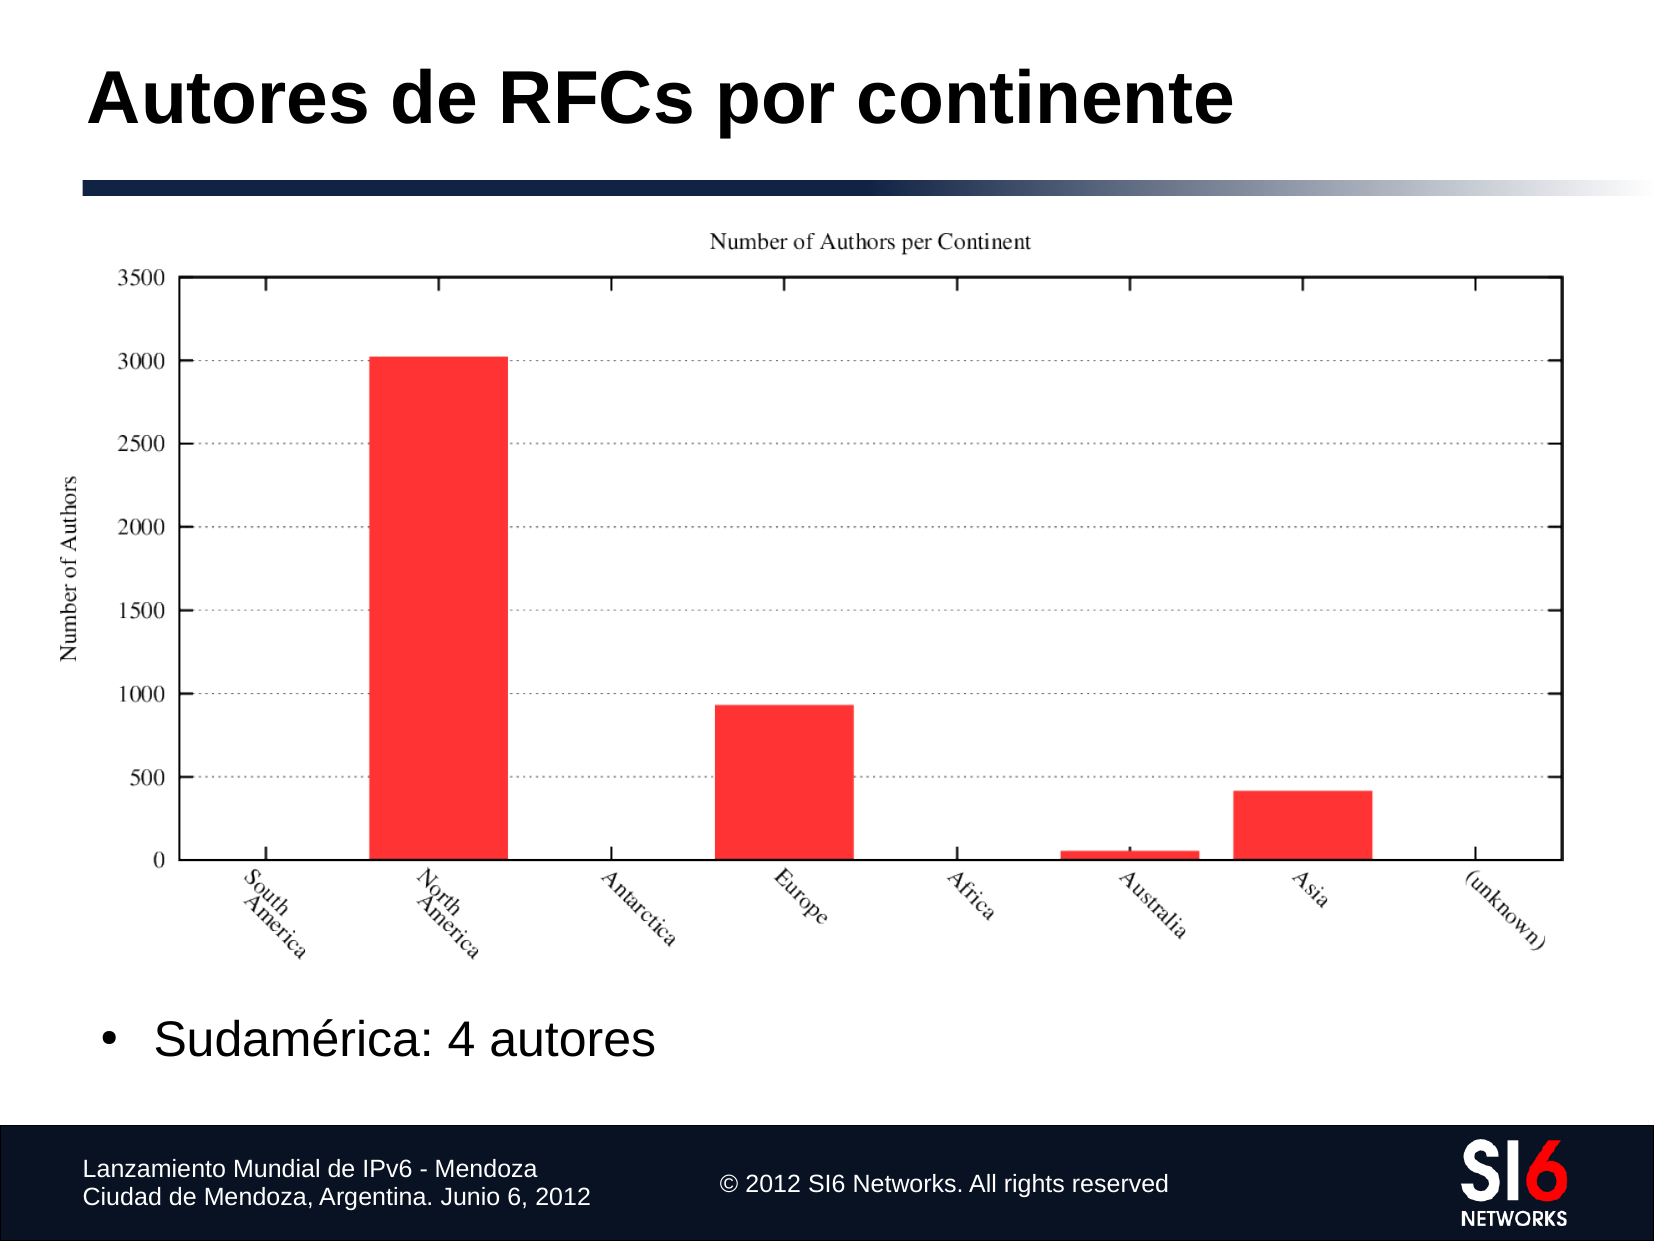

# Autores de RFCs por continente
Sudamérica: 4 autores